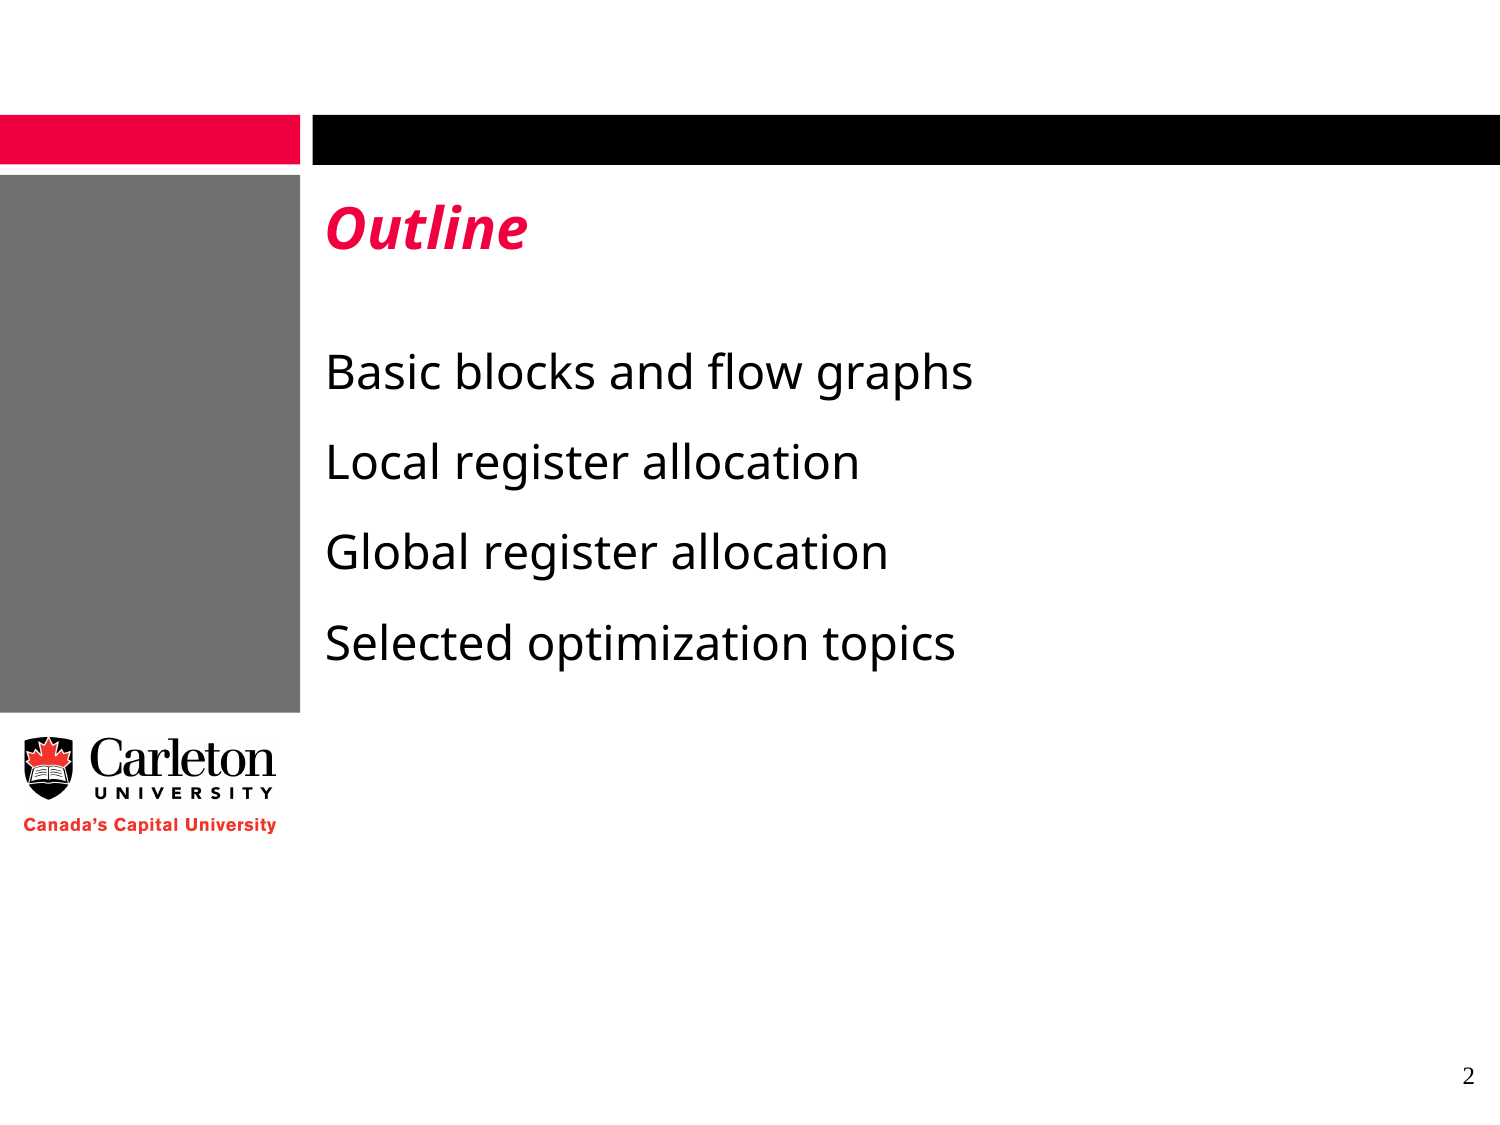

# Outline
Basic blocks and flow graphs
Local register allocation
Global register allocation
Selected optimization topics
2